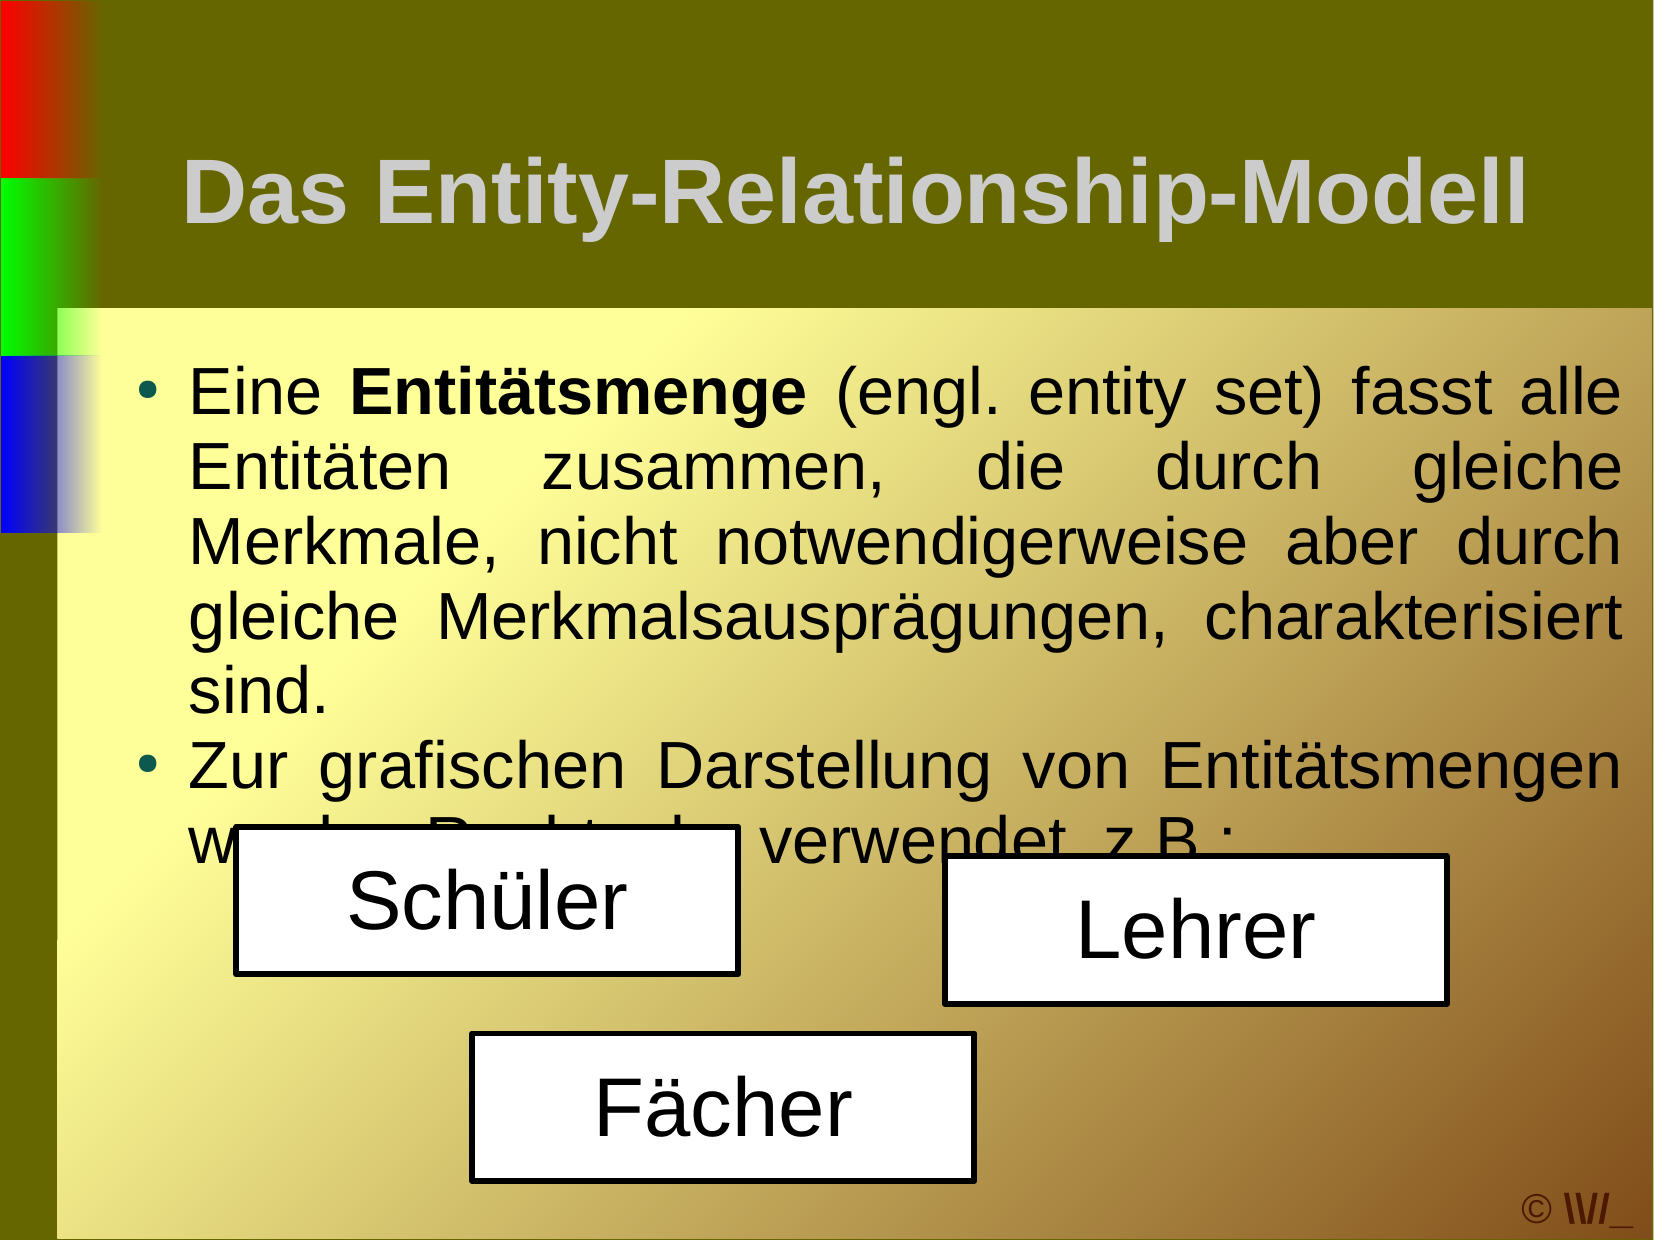

# Das Entity-Relationship-Modell
Eine Entitätsmenge (engl. entity set) fasst alle Entitäten zusammen, die durch gleiche Merkmale, nicht notwendigerweise aber durch gleiche Merkmalsausprägungen, charakterisiert sind.
Zur grafischen Darstellung von Entitätsmengen werden Rechtecke verwendet, z.B.:
Schüler
Lehrer
Fächer